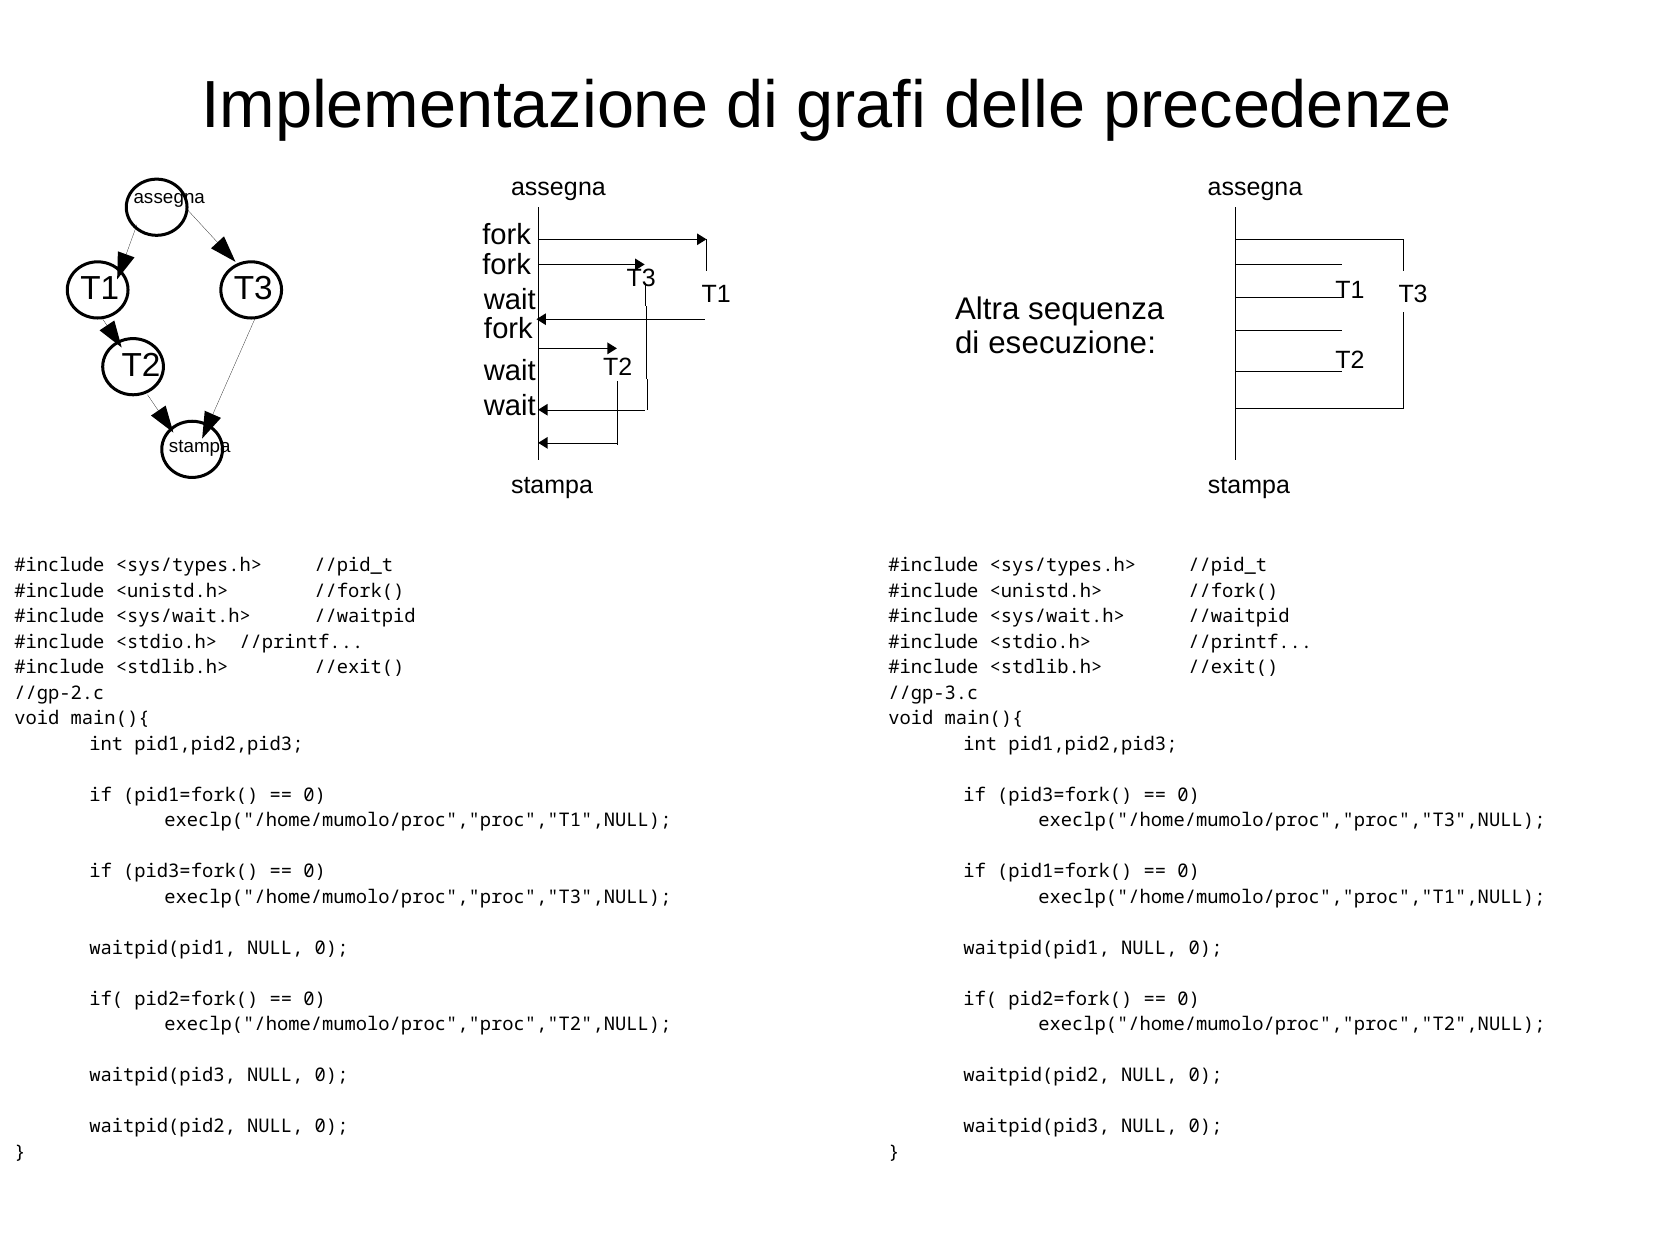

# Implementazione di grafi delle precedenze
assegna
assegna
assegna
fork
fork
T3
T1
T3
T1
T1
T3
wait
Altra sequenza di esecuzione:
fork
T2
T2
T2
wait
wait
stampa
stampa
stampa
#include <sys/types.h> 	//pid_t
#include <unistd.h> 	//fork()
#include <sys/wait.h> 	//waitpid
#include <stdio.h> 	//printf...
#include <stdlib.h> 	//exit()
//gp-2.c
void main(){
	int pid1,pid2,pid3;
	if (pid1=fork() == 0)
		execlp("/home/mumolo/proc","proc","T1",NULL);
	if (pid3=fork() == 0)
		execlp("/home/mumolo/proc","proc","T3",NULL);
	waitpid(pid1, NULL, 0);
	if( pid2=fork() == 0)
		execlp("/home/mumolo/proc","proc","T2",NULL);
	waitpid(pid3, NULL, 0);
	waitpid(pid2, NULL, 0);
}
#include <sys/types.h> 	//pid_t
#include <unistd.h> 	//fork()
#include <sys/wait.h> 	//waitpid
#include <stdio.h> 		//printf...
#include <stdlib.h> 	//exit()
//gp-3.c
void main(){
	int pid1,pid2,pid3;
	if (pid3=fork() == 0)
		execlp("/home/mumolo/proc","proc","T3",NULL);
	if (pid1=fork() == 0)
		execlp("/home/mumolo/proc","proc","T1",NULL);
	waitpid(pid1, NULL, 0);
	if( pid2=fork() == 0)
		execlp("/home/mumolo/proc","proc","T2",NULL);
	waitpid(pid2, NULL, 0);
	waitpid(pid3, NULL, 0);
}